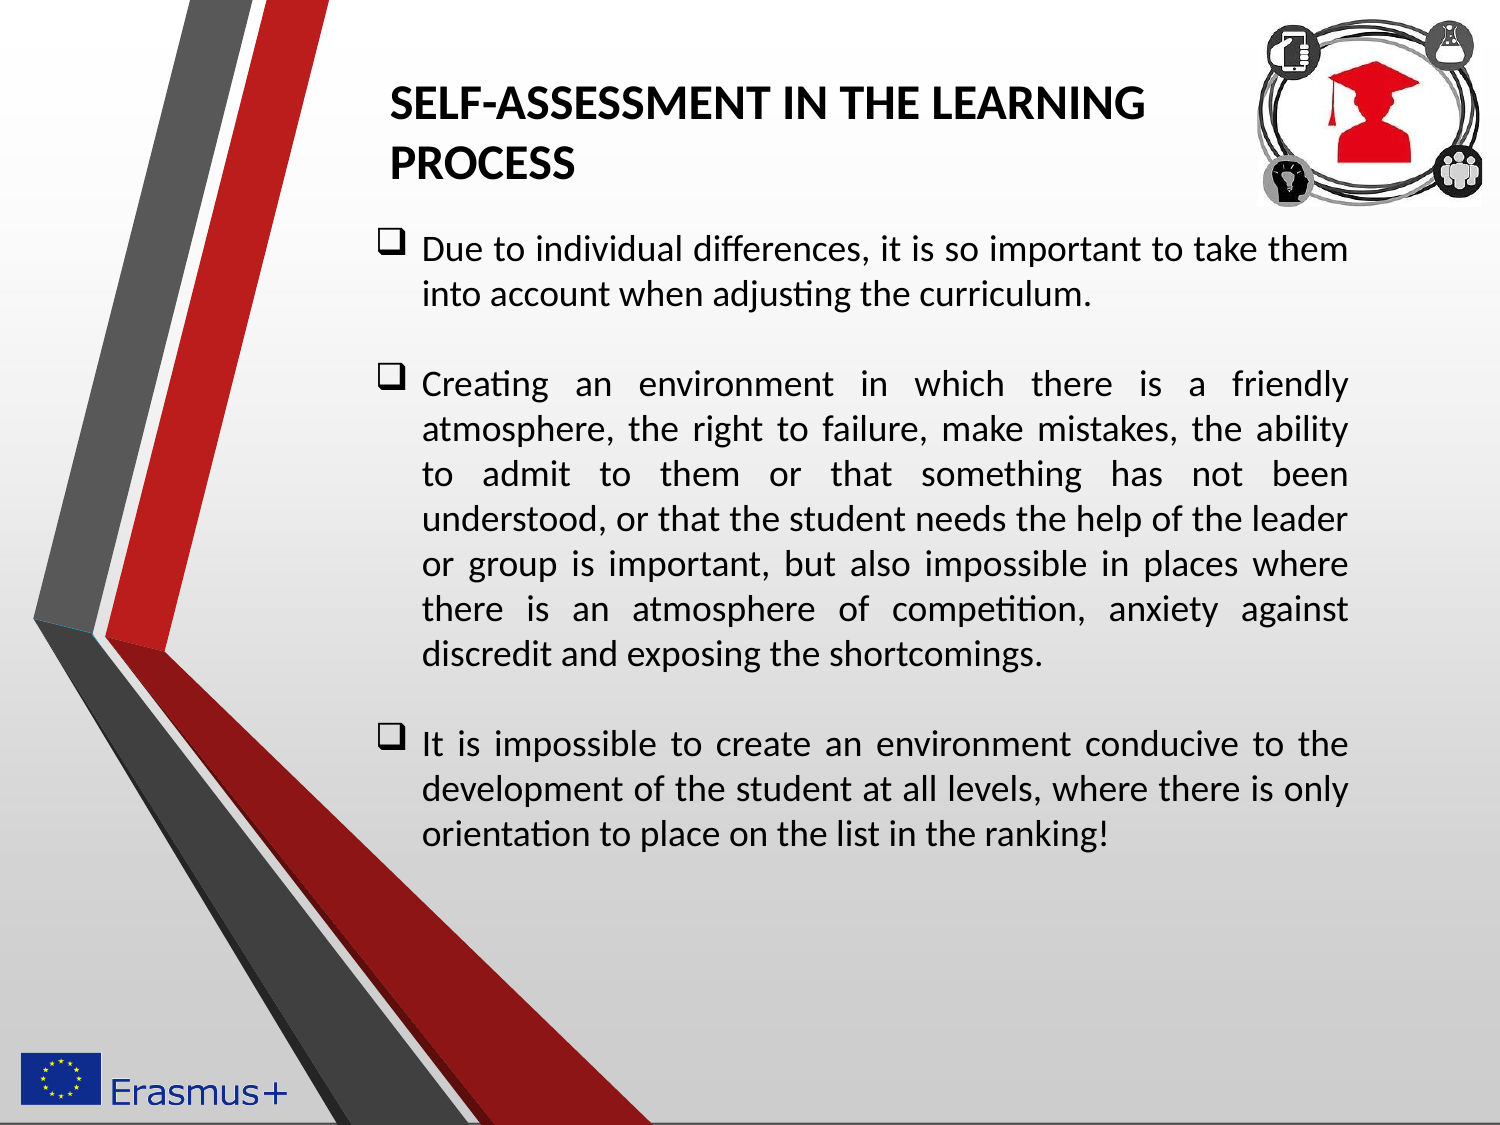

Self-assessment in the learning process
Due to individual differences, it is so important to take them into account when adjusting the curriculum.
Creating an environment in which there is a friendly atmosphere, the right to failure, make mistakes, the ability to admit to them or that something has not been understood, or that the student needs the help of the leader or group is important, but also impossible in places where there is an atmosphere of competition, anxiety against discredit and exposing the shortcomings.
It is impossible to create an environment conducive to the development of the student at all levels, where there is only orientation to place on the list in the ranking!